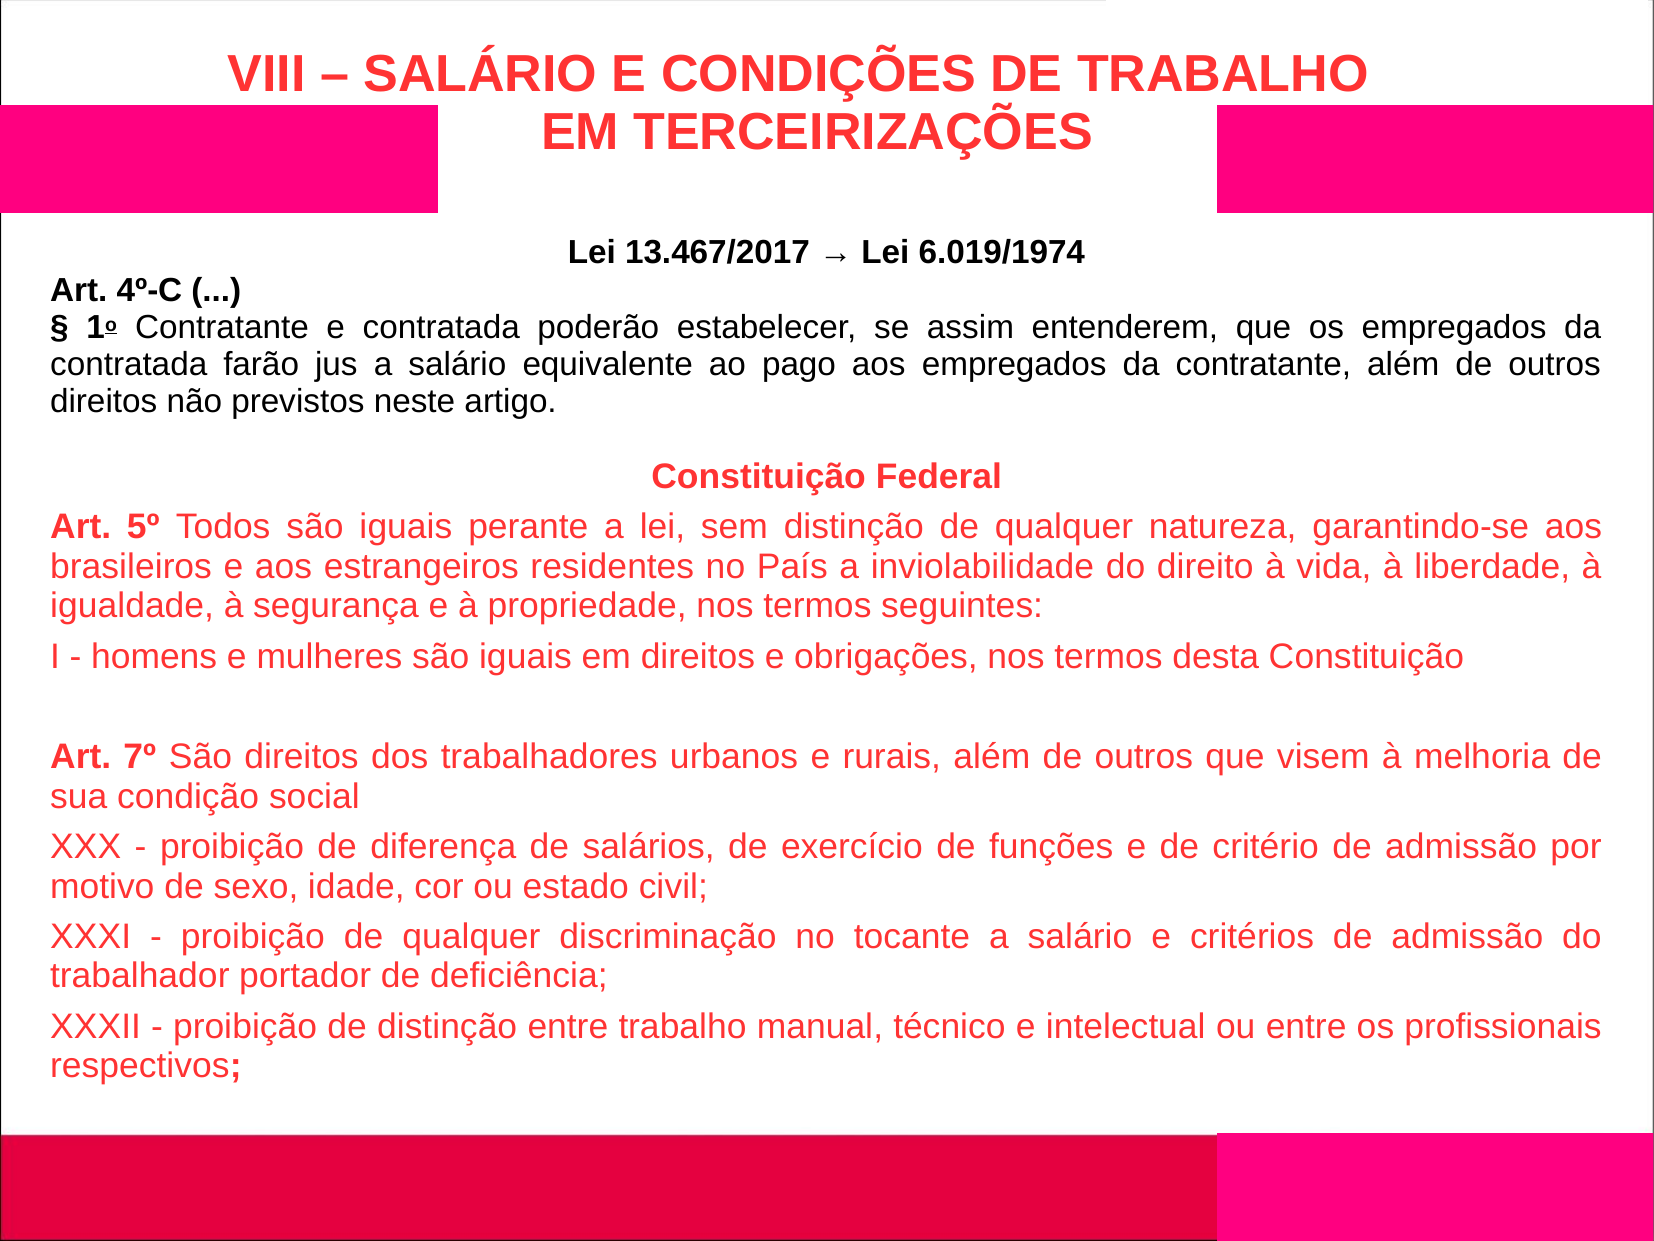

VIII – SALÁRIO E CONDIÇÕES DE TRABALHO EM TERCEIRIZAÇÕES
Lei 13.467/2017 → Lei 6.019/1974
Art. 4º-C (...)
§ 1o  Contratante e contratada poderão estabelecer, se assim entenderem, que os empregados da contratada farão jus a salário equivalente ao pago aos empregados da contratante, além de outros direitos não previstos neste artigo.
Constituição Federal
Art. 5º Todos são iguais perante a lei, sem distinção de qualquer natureza, garantindo-se aos brasileiros e aos estrangeiros residentes no País a inviolabilidade do direito à vida, à liberdade, à igualdade, à segurança e à propriedade, nos termos seguintes:
I - homens e mulheres são iguais em direitos e obrigações, nos termos desta Constituição
Art. 7º São direitos dos trabalhadores urbanos e rurais, além de outros que visem à melhoria de sua condição social
XXX - proibição de diferença de salários, de exercício de funções e de critério de admissão por motivo de sexo, idade, cor ou estado civil;
XXXI - proibição de qualquer discriminação no tocante a salário e critérios de admissão do trabalhador portador de deficiência;
XXXII - proibição de distinção entre trabalho manual, técnico e intelectual ou entre os profissionais respectivos;